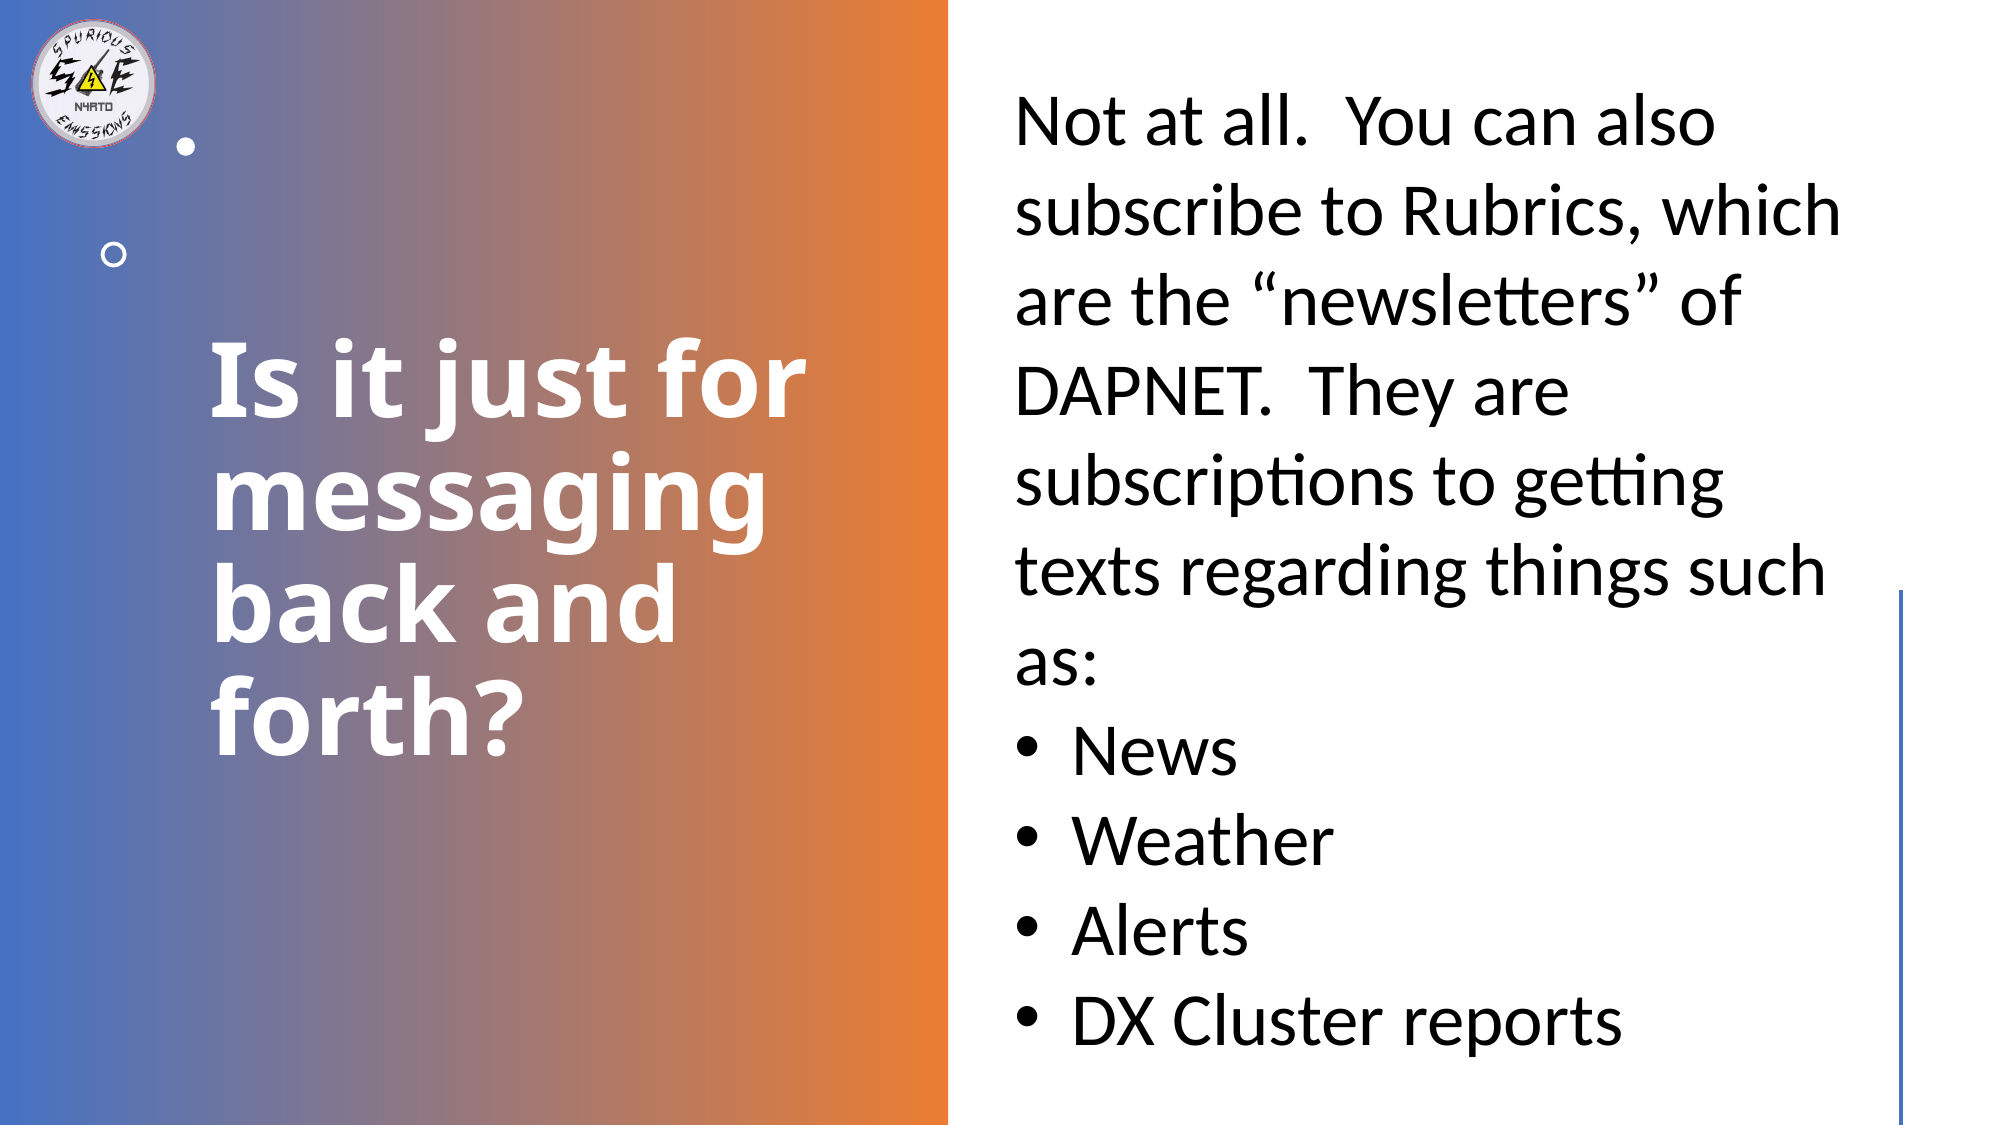

# Is it just for messaging back and forth?
Not at all. You can also subscribe to Rubrics, which are the “newsletters” of DAPNET. They are subscriptions to getting texts regarding things such as:
News
Weather
Alerts
DX Cluster reports